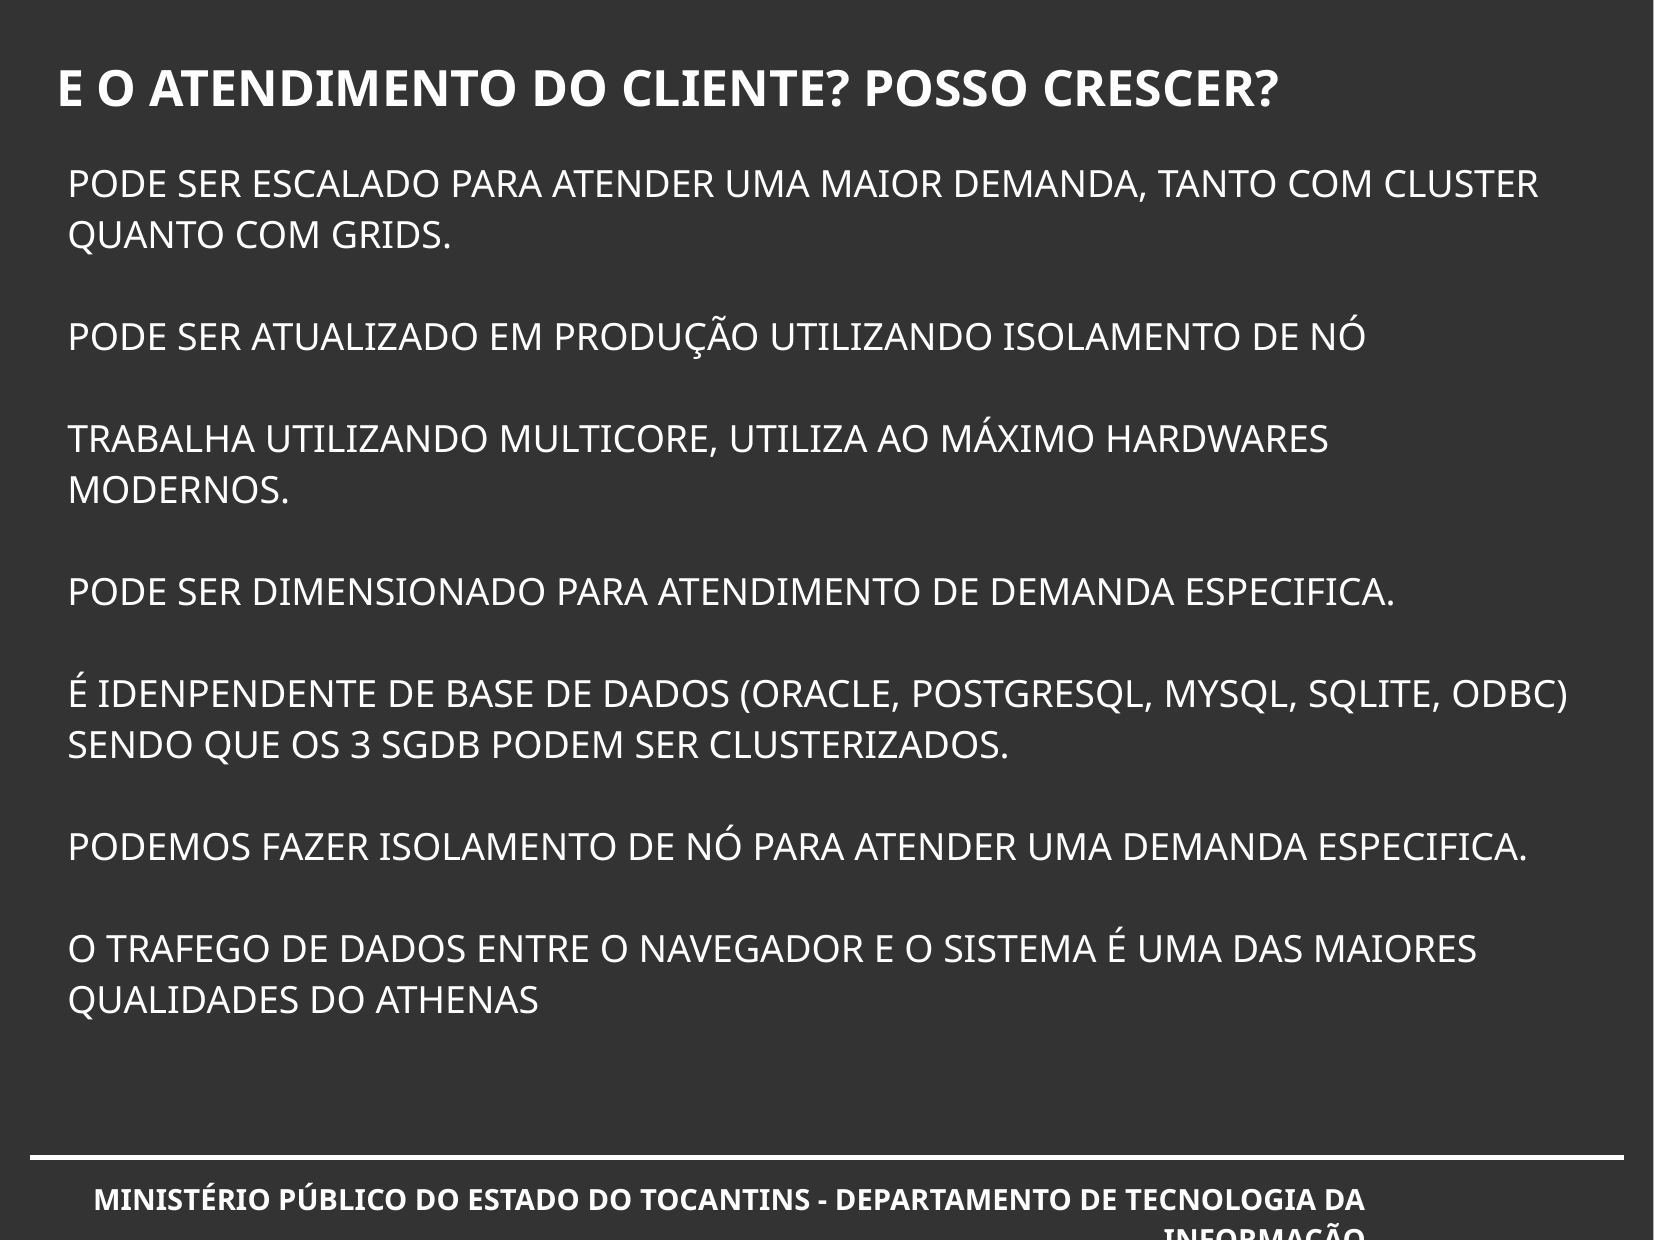

E O ATENDIMENTO DO CLIENTE? POSSO CRESCER?
PODE SER ESCALADO PARA ATENDER UMA MAIOR DEMANDA, TANTO COM CLUSTER
QUANTO COM GRIDS.
PODE SER ATUALIZADO EM PRODUÇÃO UTILIZANDO ISOLAMENTO DE NÓ
TRABALHA UTILIZANDO MULTICORE, UTILIZA AO MÁXIMO HARDWARES
MODERNOS.
PODE SER DIMENSIONADO PARA ATENDIMENTO DE DEMANDA ESPECIFICA.
É IDENPENDENTE DE BASE DE DADOS (ORACLE, POSTGRESQL, MYSQL, SQLITE, ODBC)
SENDO QUE OS 3 SGDB PODEM SER CLUSTERIZADOS.
PODEMOS FAZER ISOLAMENTO DE NÓ PARA ATENDER UMA DEMANDA ESPECIFICA.
O TRAFEGO DE DADOS ENTRE O NAVEGADOR E O SISTEMA É UMA DAS MAIORES
QUALIDADES DO ATHENAS
MINISTÉRIO PÚBLICO DO ESTADO DO TOCANTINS - DEPARTAMENTO DE TECNOLOGIA DA INFORMAÇÃO